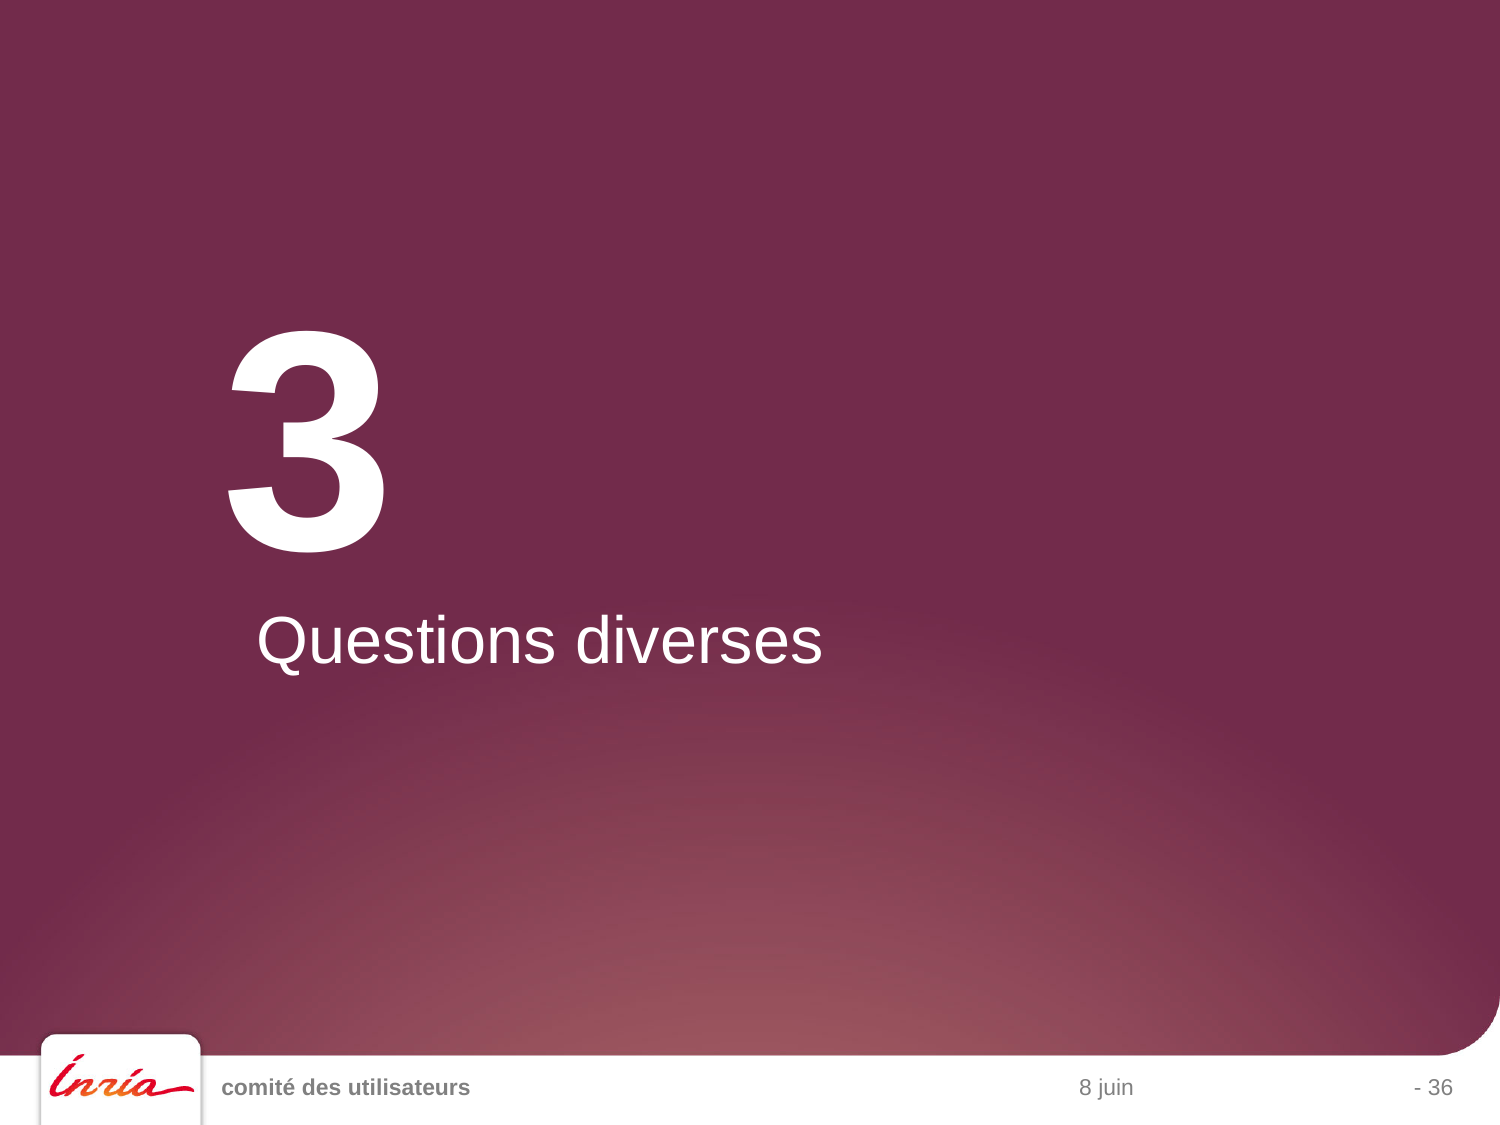

3
# Questions diverses
comité des utilisateurs
8 juin 2015
36